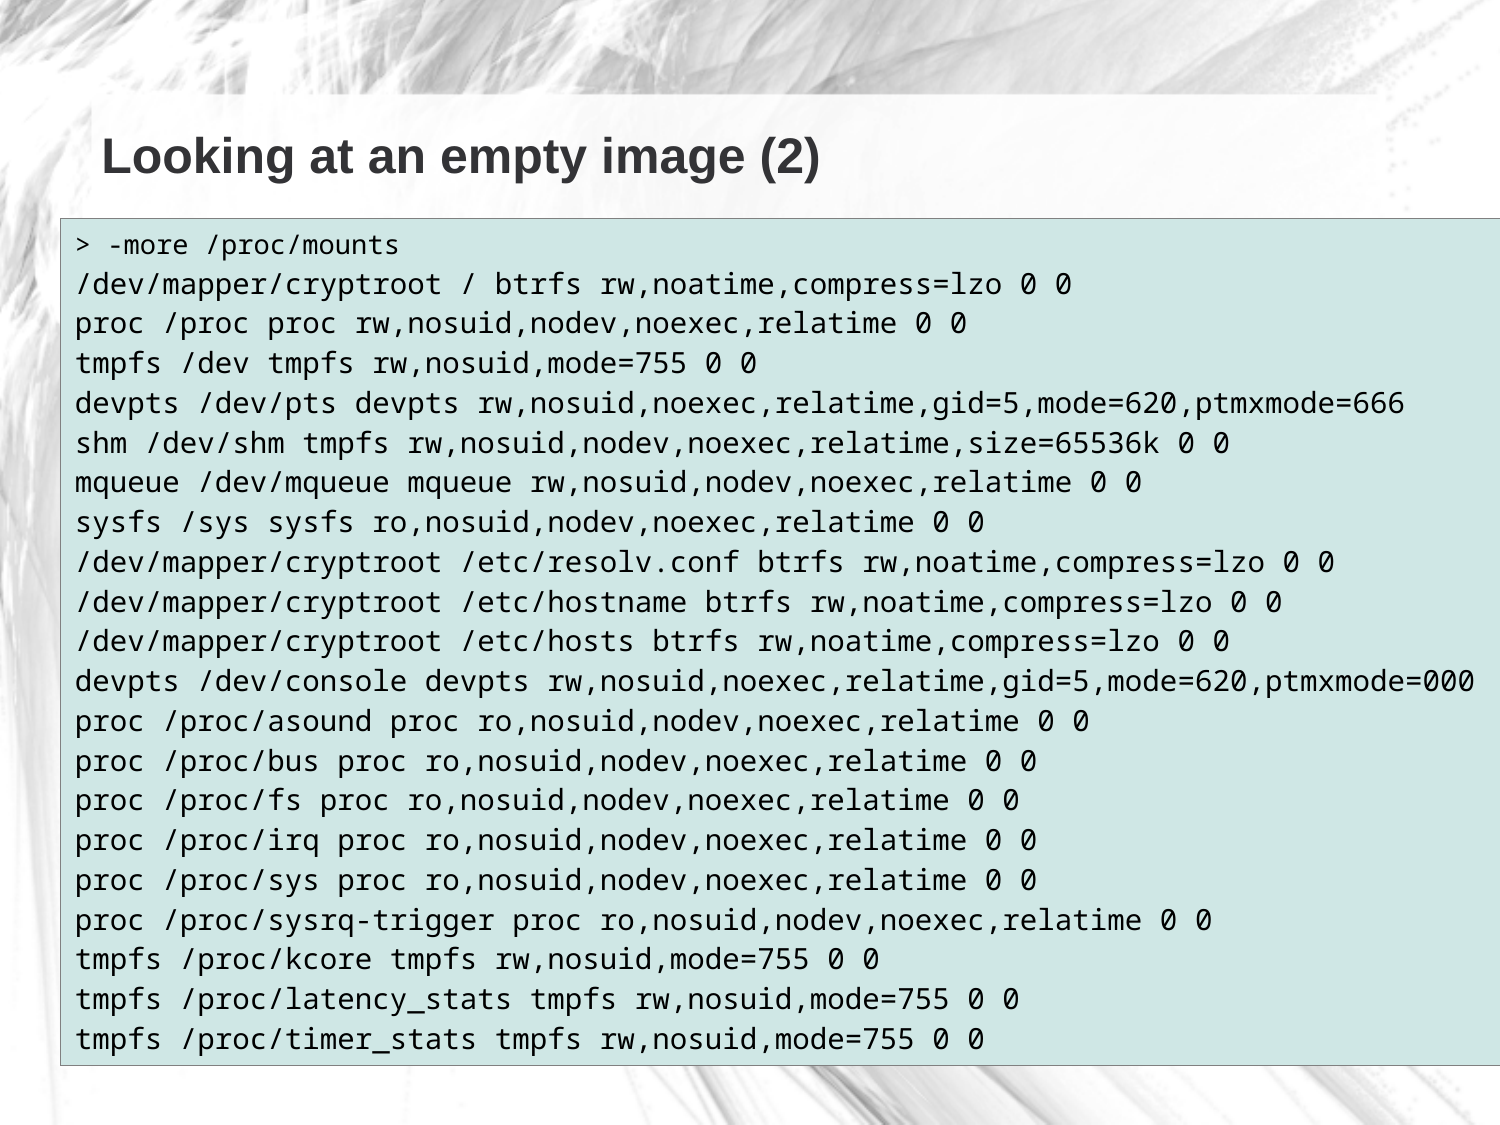

# Looking at an empty image (2)
> -more /proc/mounts
/dev/mapper/cryptroot / btrfs rw,noatime,compress=lzo 0 0
proc /proc proc rw,nosuid,nodev,noexec,relatime 0 0
tmpfs /dev tmpfs rw,nosuid,mode=755 0 0
devpts /dev/pts devpts rw,nosuid,noexec,relatime,gid=5,mode=620,ptmxmode=666
shm /dev/shm tmpfs rw,nosuid,nodev,noexec,relatime,size=65536k 0 0
mqueue /dev/mqueue mqueue rw,nosuid,nodev,noexec,relatime 0 0
sysfs /sys sysfs ro,nosuid,nodev,noexec,relatime 0 0
/dev/mapper/cryptroot /etc/resolv.conf btrfs rw,noatime,compress=lzo 0 0
/dev/mapper/cryptroot /etc/hostname btrfs rw,noatime,compress=lzo 0 0
/dev/mapper/cryptroot /etc/hosts btrfs rw,noatime,compress=lzo 0 0
devpts /dev/console devpts rw,nosuid,noexec,relatime,gid=5,mode=620,ptmxmode=000
proc /proc/asound proc ro,nosuid,nodev,noexec,relatime 0 0
proc /proc/bus proc ro,nosuid,nodev,noexec,relatime 0 0
proc /proc/fs proc ro,nosuid,nodev,noexec,relatime 0 0
proc /proc/irq proc ro,nosuid,nodev,noexec,relatime 0 0
proc /proc/sys proc ro,nosuid,nodev,noexec,relatime 0 0
proc /proc/sysrq-trigger proc ro,nosuid,nodev,noexec,relatime 0 0
tmpfs /proc/kcore tmpfs rw,nosuid,mode=755 0 0
tmpfs /proc/latency_stats tmpfs rw,nosuid,mode=755 0 0
tmpfs /proc/timer_stats tmpfs rw,nosuid,mode=755 0 0